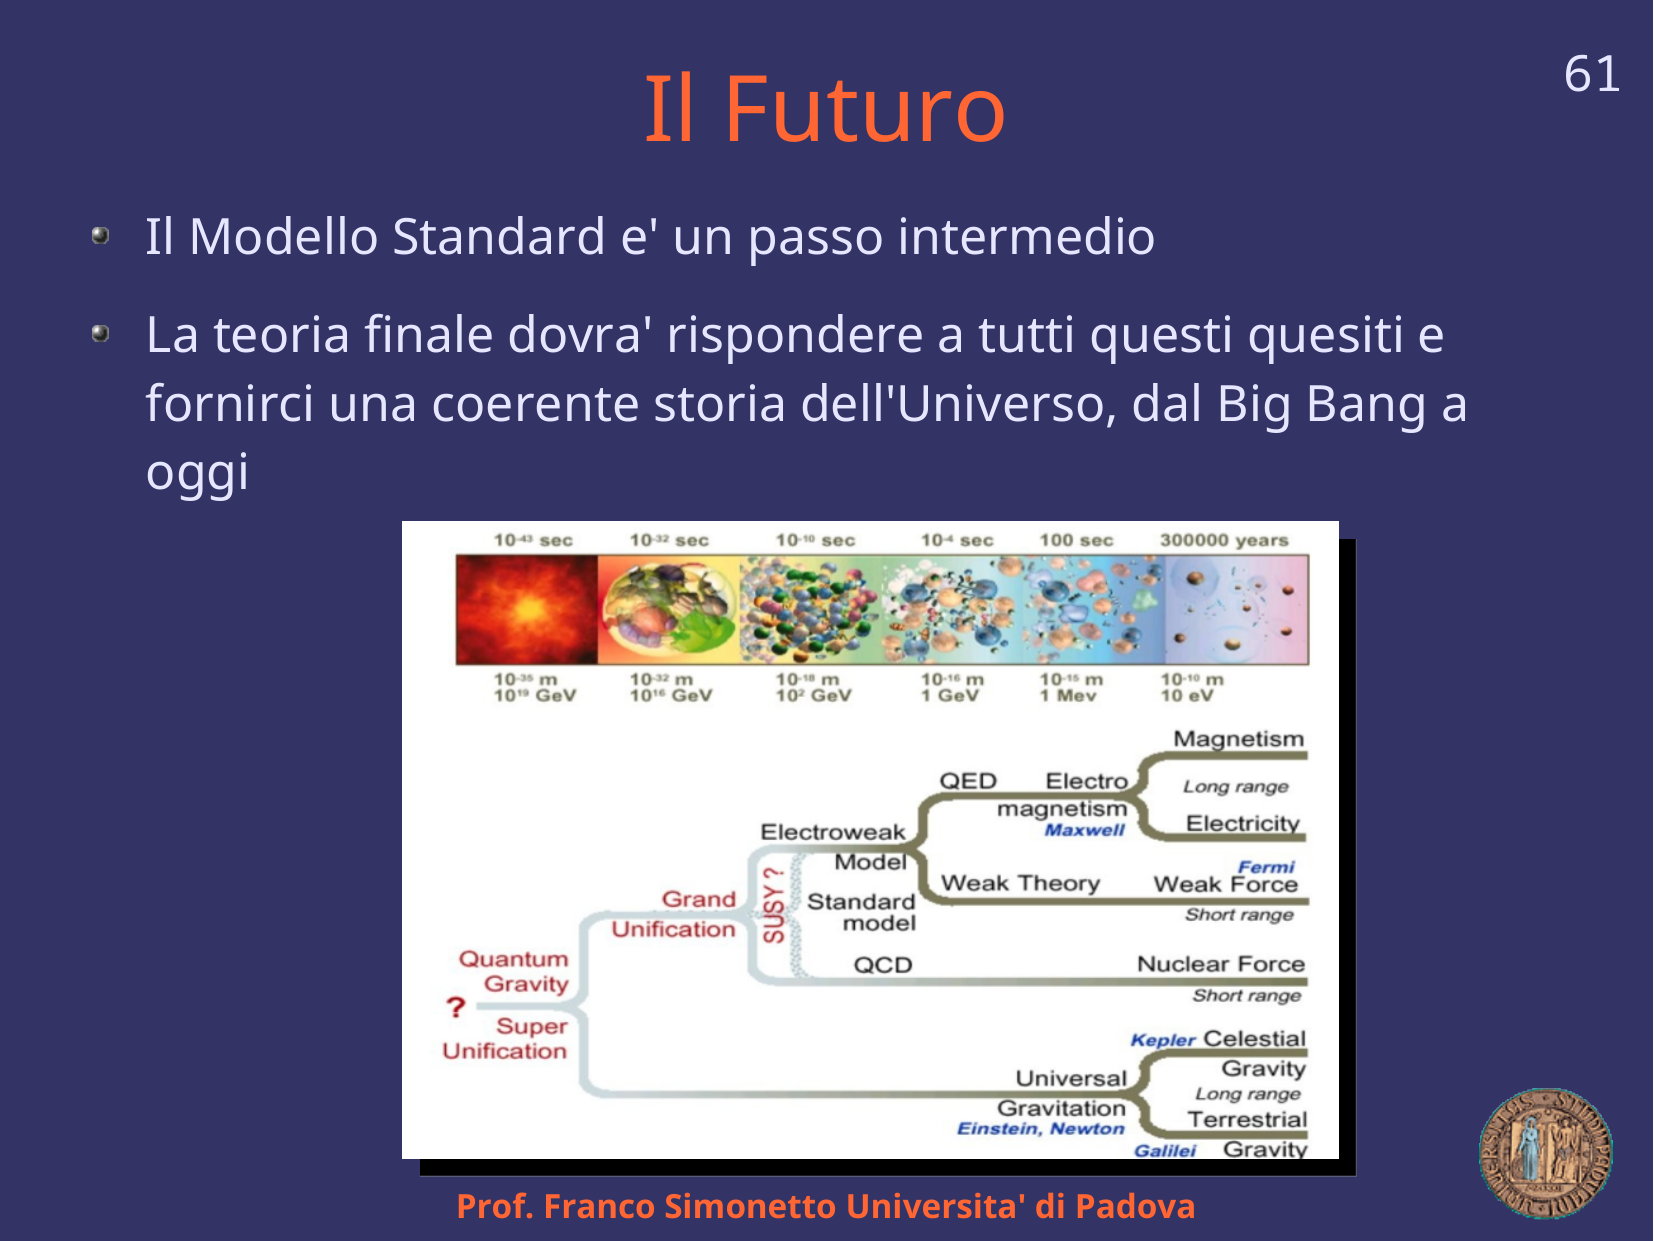

61
# Il Futuro
Il Modello Standard e' un passo intermedio
La teoria finale dovra' rispondere a tutti questi quesiti e fornirci una coerente storia dell'Universo, dal Big Bang a oggi